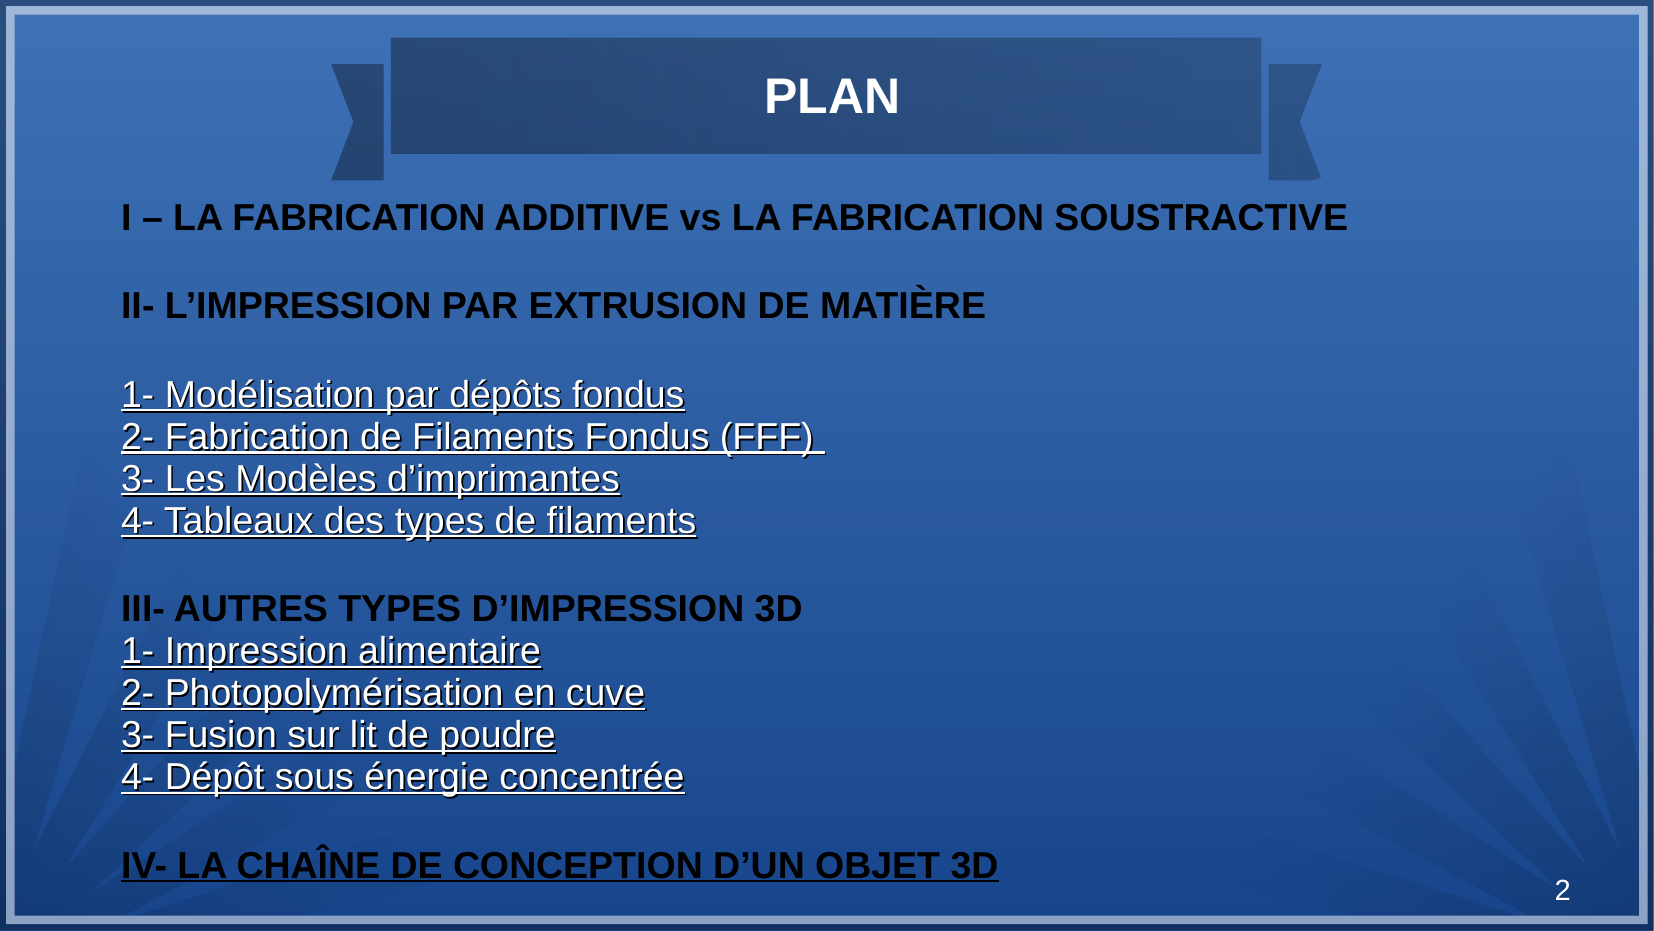

# PLAN
I – LA FABRICATION ADDITIVE vs LA FABRICATION SOUSTRACTIVE
II- L’IMPRESSION PAR EXTRUSION DE MATIÈRE
1- Modélisation par dépôts fondus
2- Fabrication de Filaments Fondus (FFF)
3- Les Modèles d’imprimantes
4- Tableaux des types de filaments
III- AUTRES TYPES D’IMPRESSION 3D
1- Impression alimentaire
2- Photopolymérisation en cuve
3- Fusion sur lit de poudre
4- Dépôt sous énergie concentrée
IV- LA CHAÎNE DE CONCEPTION D’UN OBJET 3D
2